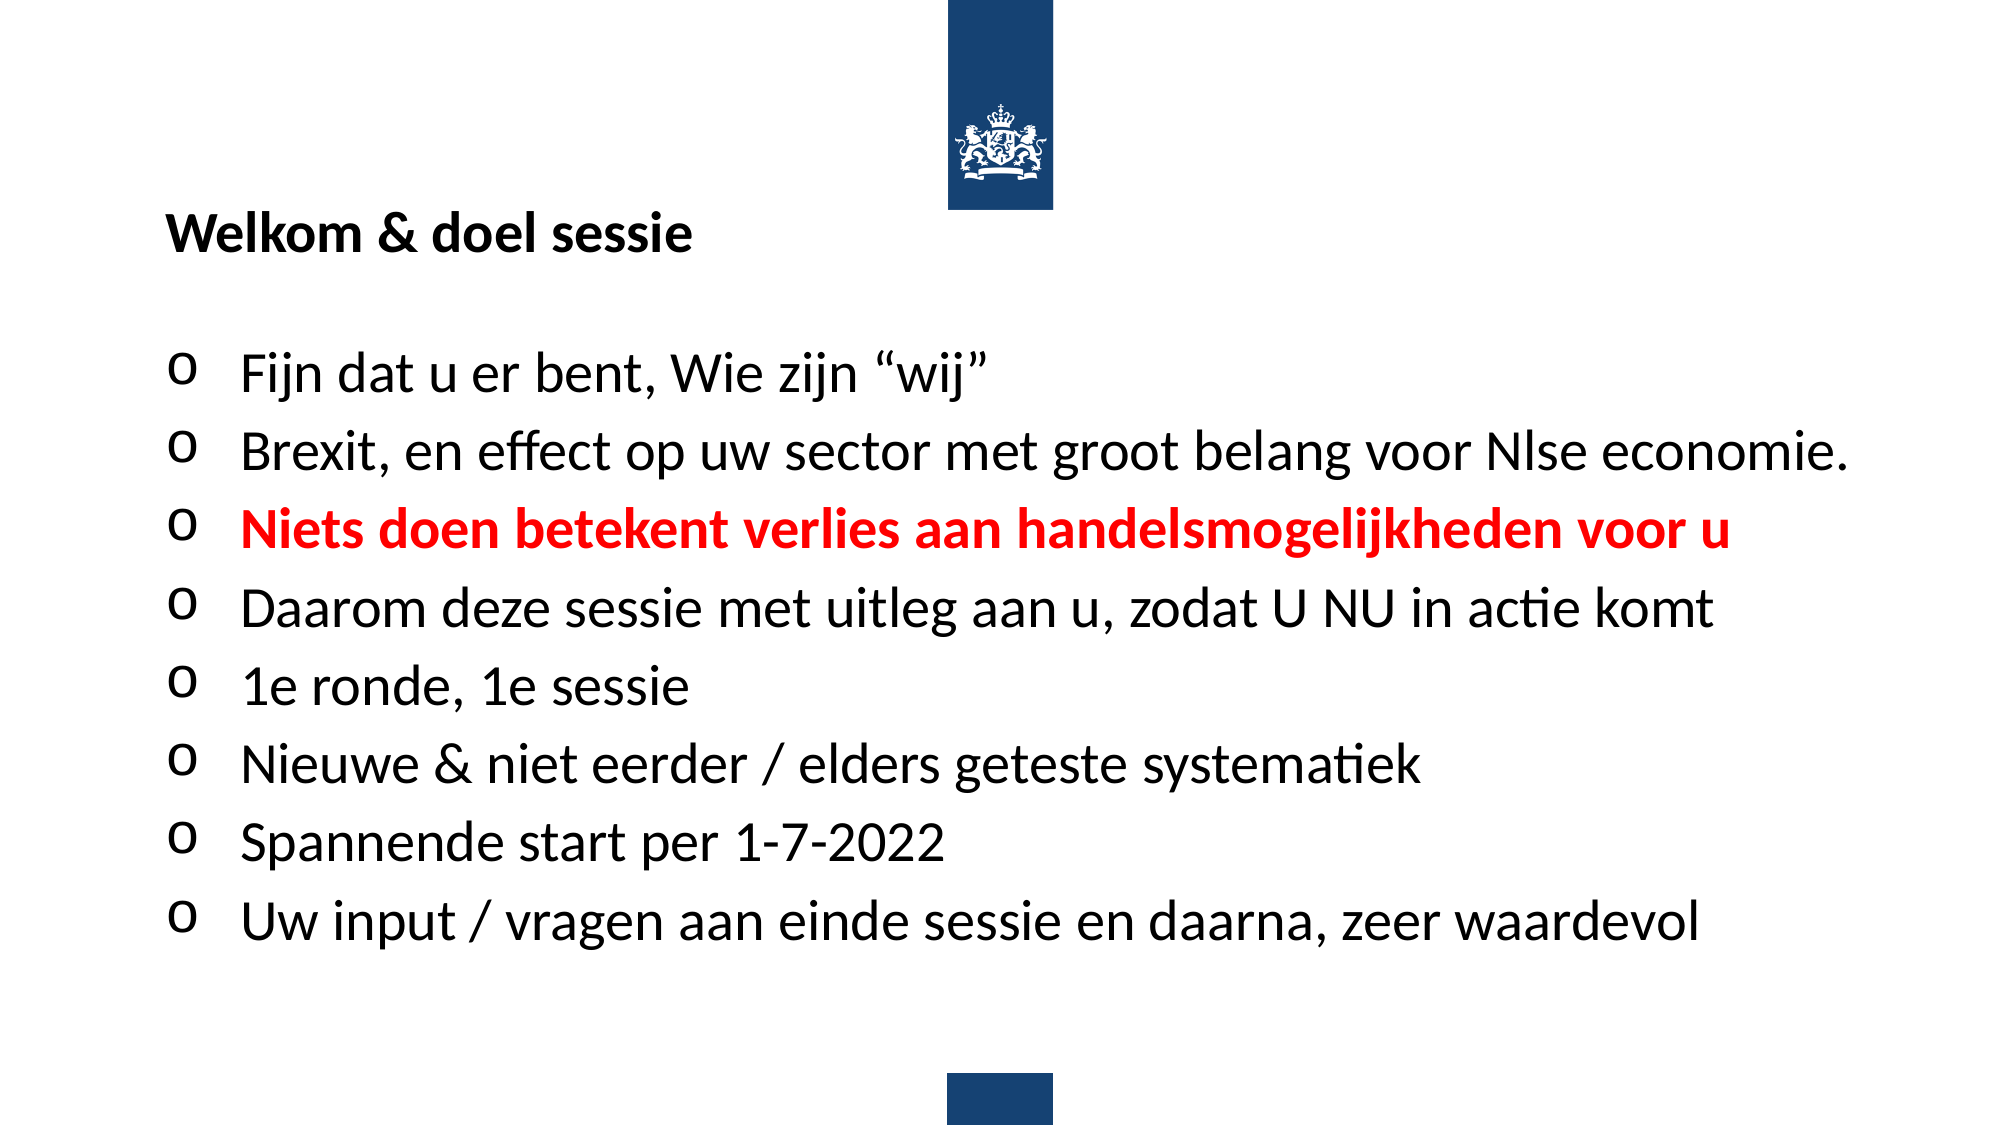

#
Welkom & doel sessie
Fijn dat u er bent, Wie zijn “wij”
Brexit, en effect op uw sector met groot belang voor Nlse economie.
Niets doen betekent verlies aan handelsmogelijkheden voor u
Daarom deze sessie met uitleg aan u, zodat U NU in actie komt
1e ronde, 1e sessie
Nieuwe & niet eerder / elders geteste systematiek
Spannende start per 1-7-2022
Uw input / vragen aan einde sessie en daarna, zeer waardevol